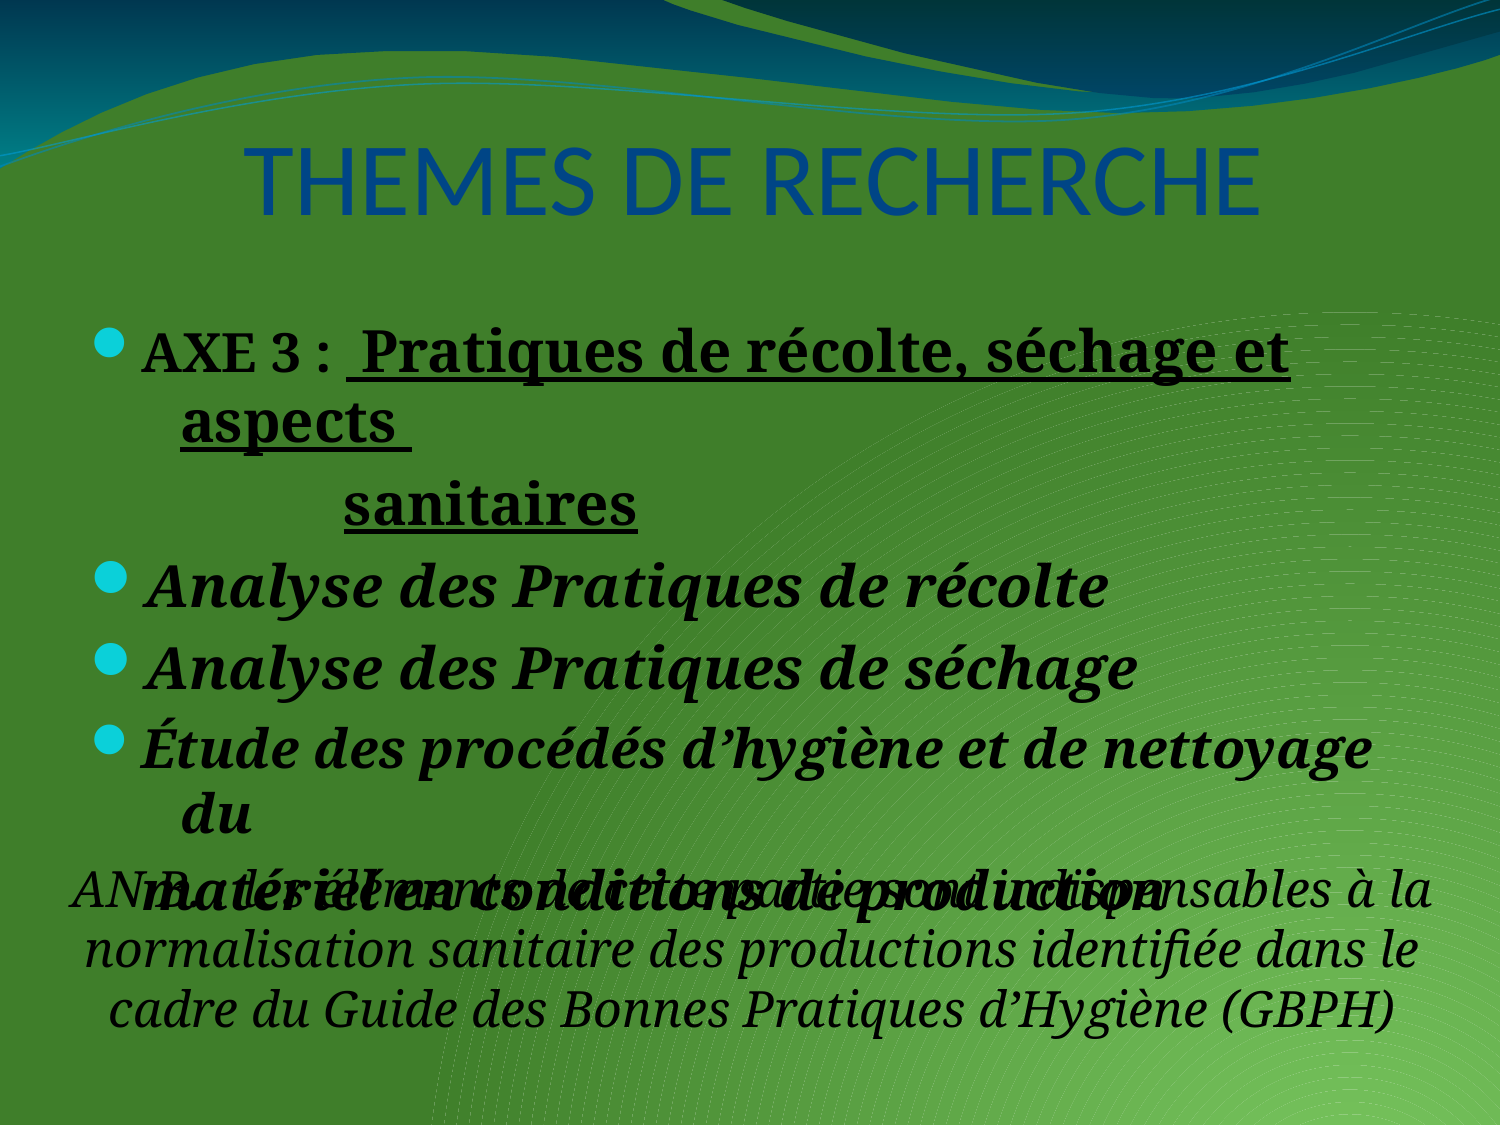

THEMES DE RECHERCHE
# AXE 3 : Pratiques de récolte, séchage et aspects
 sanitaires
Analyse des Pratiques de récolte
Analyse des Pratiques de séchage
Étude des procédés d’hygiène et de nettoyage du
matériel en conditions de production
N.B. : les éléments de cette partie sont indispensables à la normalisation sanitaire des productions identifiée dans le cadre du Guide des Bonnes Pratiques d’Hygiène (GBPH)